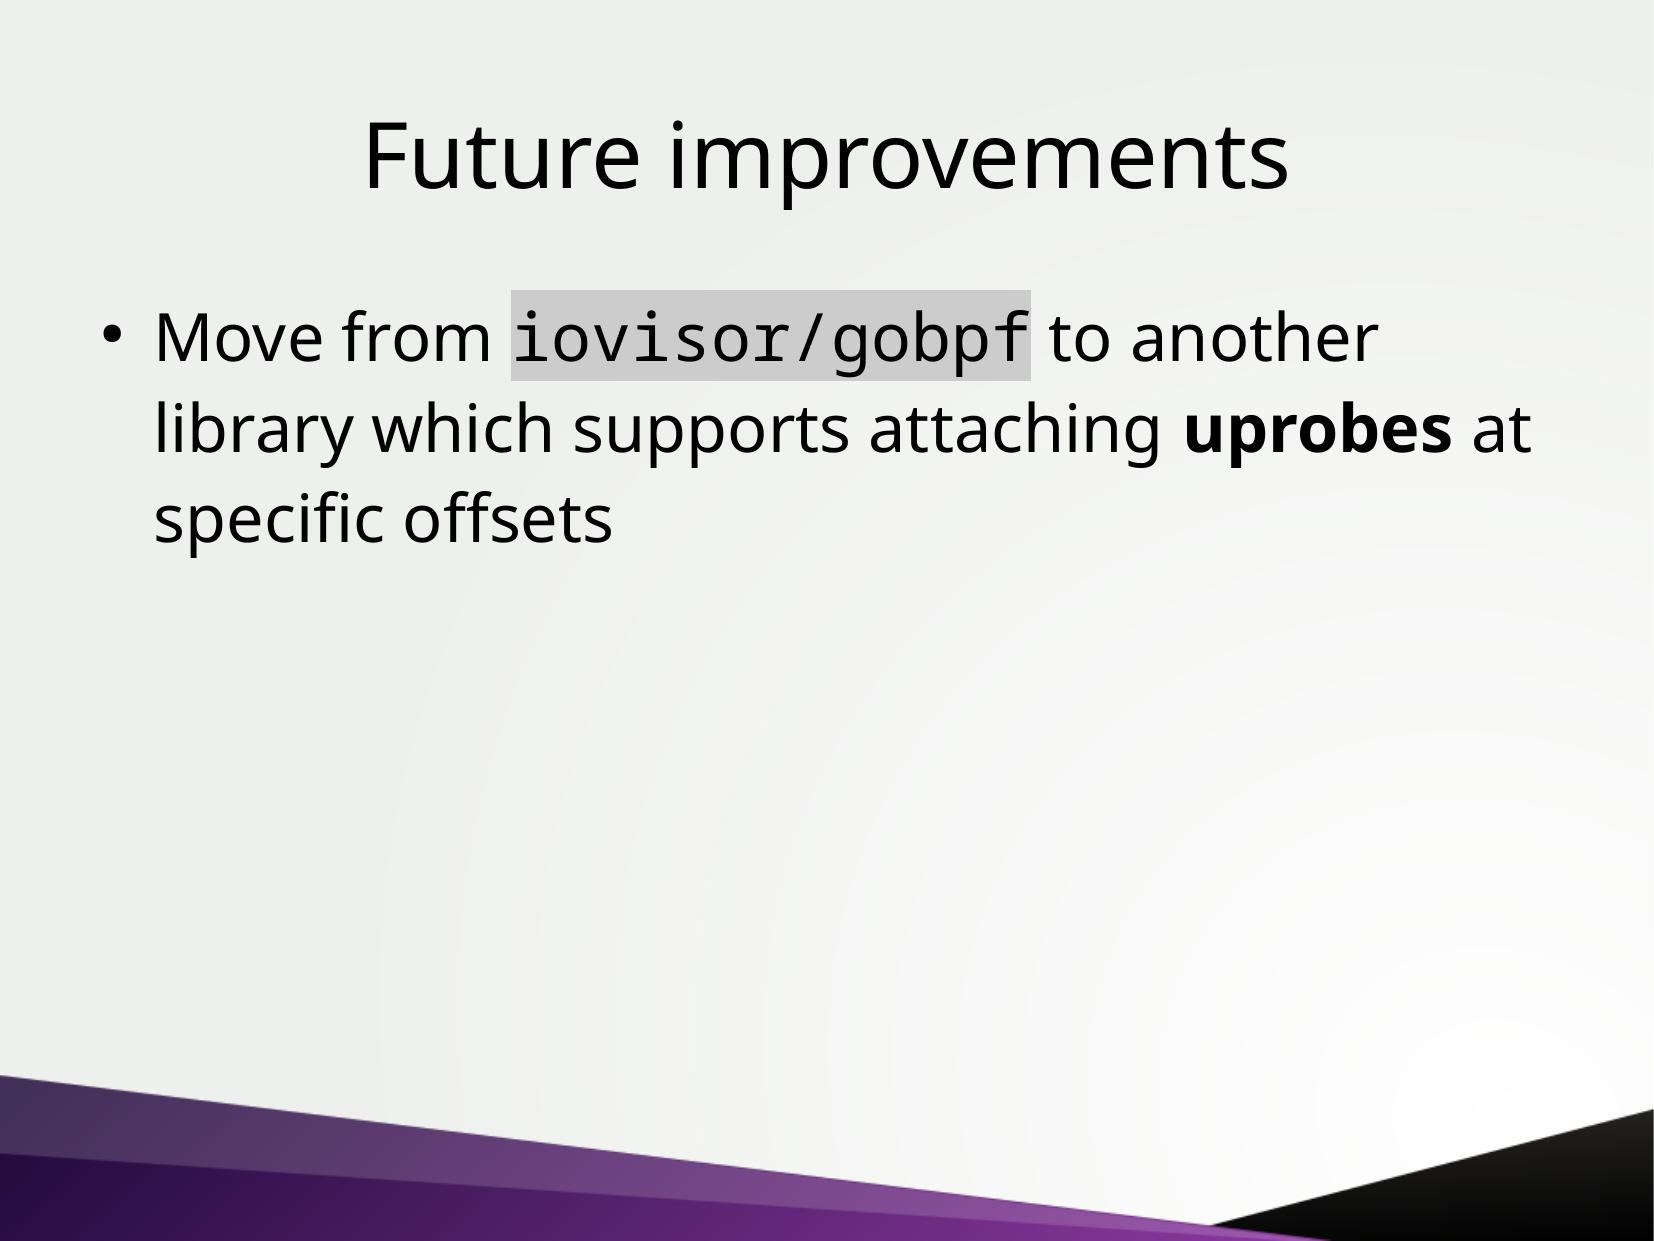

# Future improvements
Move from iovisor/gobpf to another library which supports attaching uprobes at specific offsets